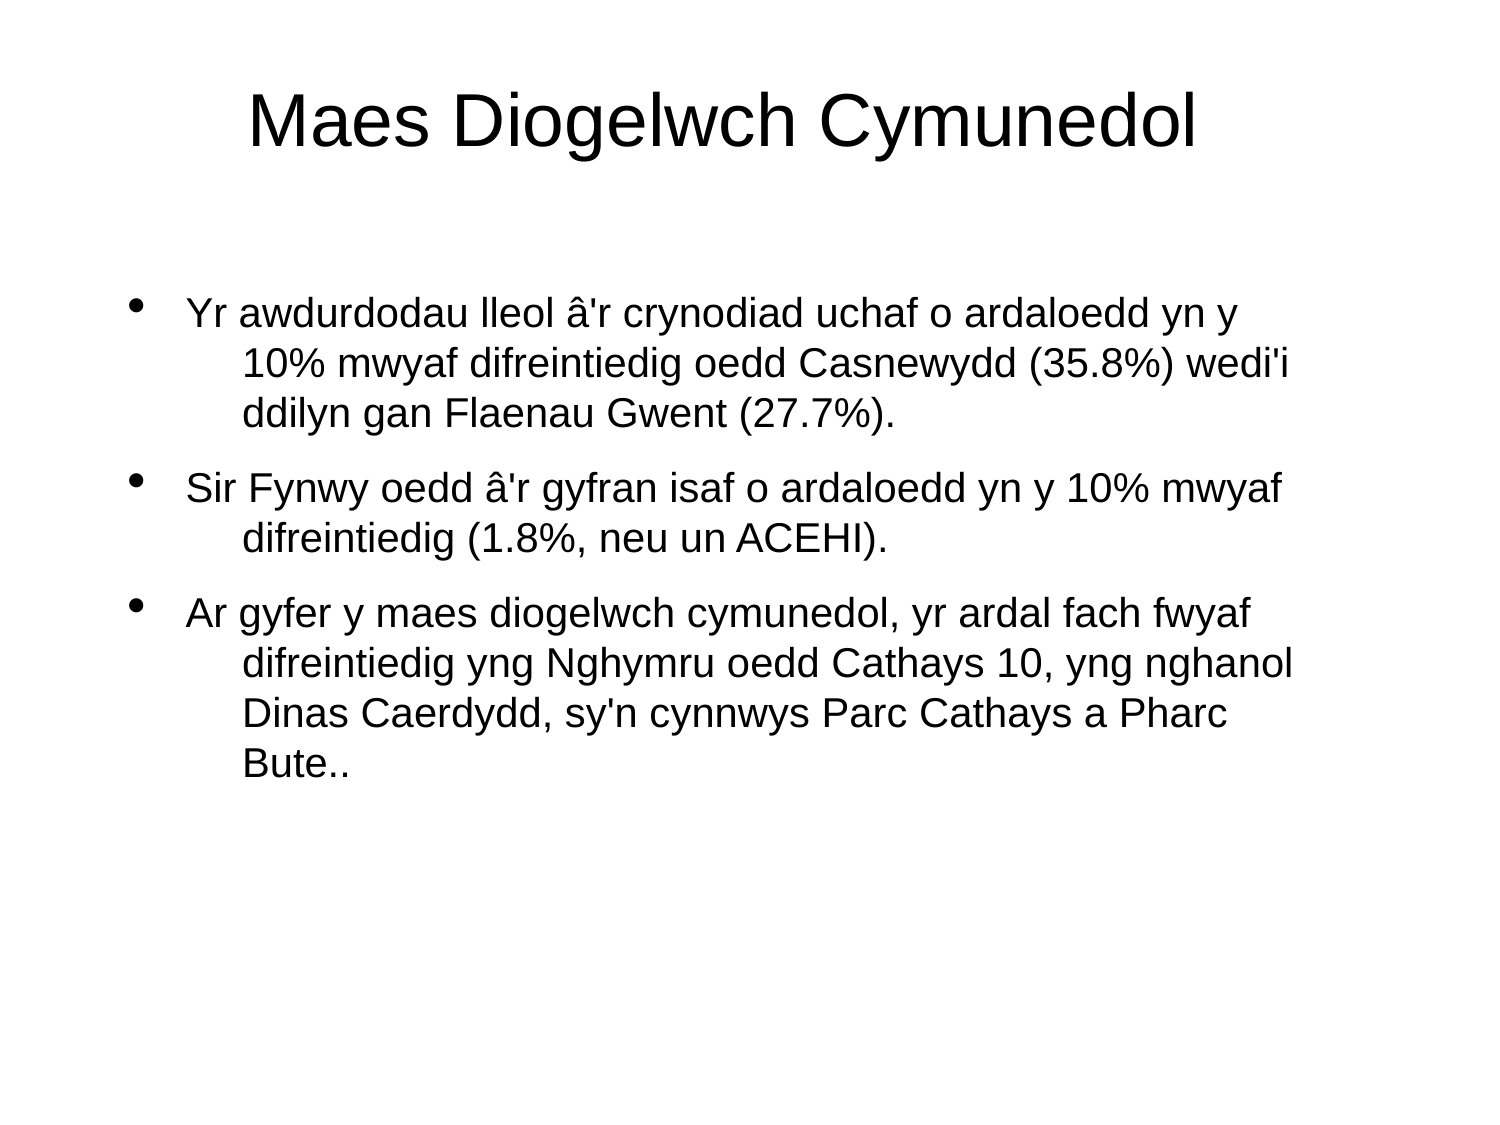

Maes Diogelwch Cymunedol
Yr awdurdodau lleol â'r crynodiad uchaf o ardaloedd yn y 10% mwyaf difreintiedig oedd Casnewydd (35.8%) wedi'i ddilyn gan Flaenau Gwent (27.7%).
Sir Fynwy oedd â'r gyfran isaf o ardaloedd yn y 10% mwyaf difreintiedig (1.8%, neu un ACEHI).
Ar gyfer y maes diogelwch cymunedol, yr ardal fach fwyaf difreintiedig yng Nghymru oedd Cathays 10, yng nghanol Dinas Caerdydd, sy'n cynnwys Parc Cathays a Pharc Bute..